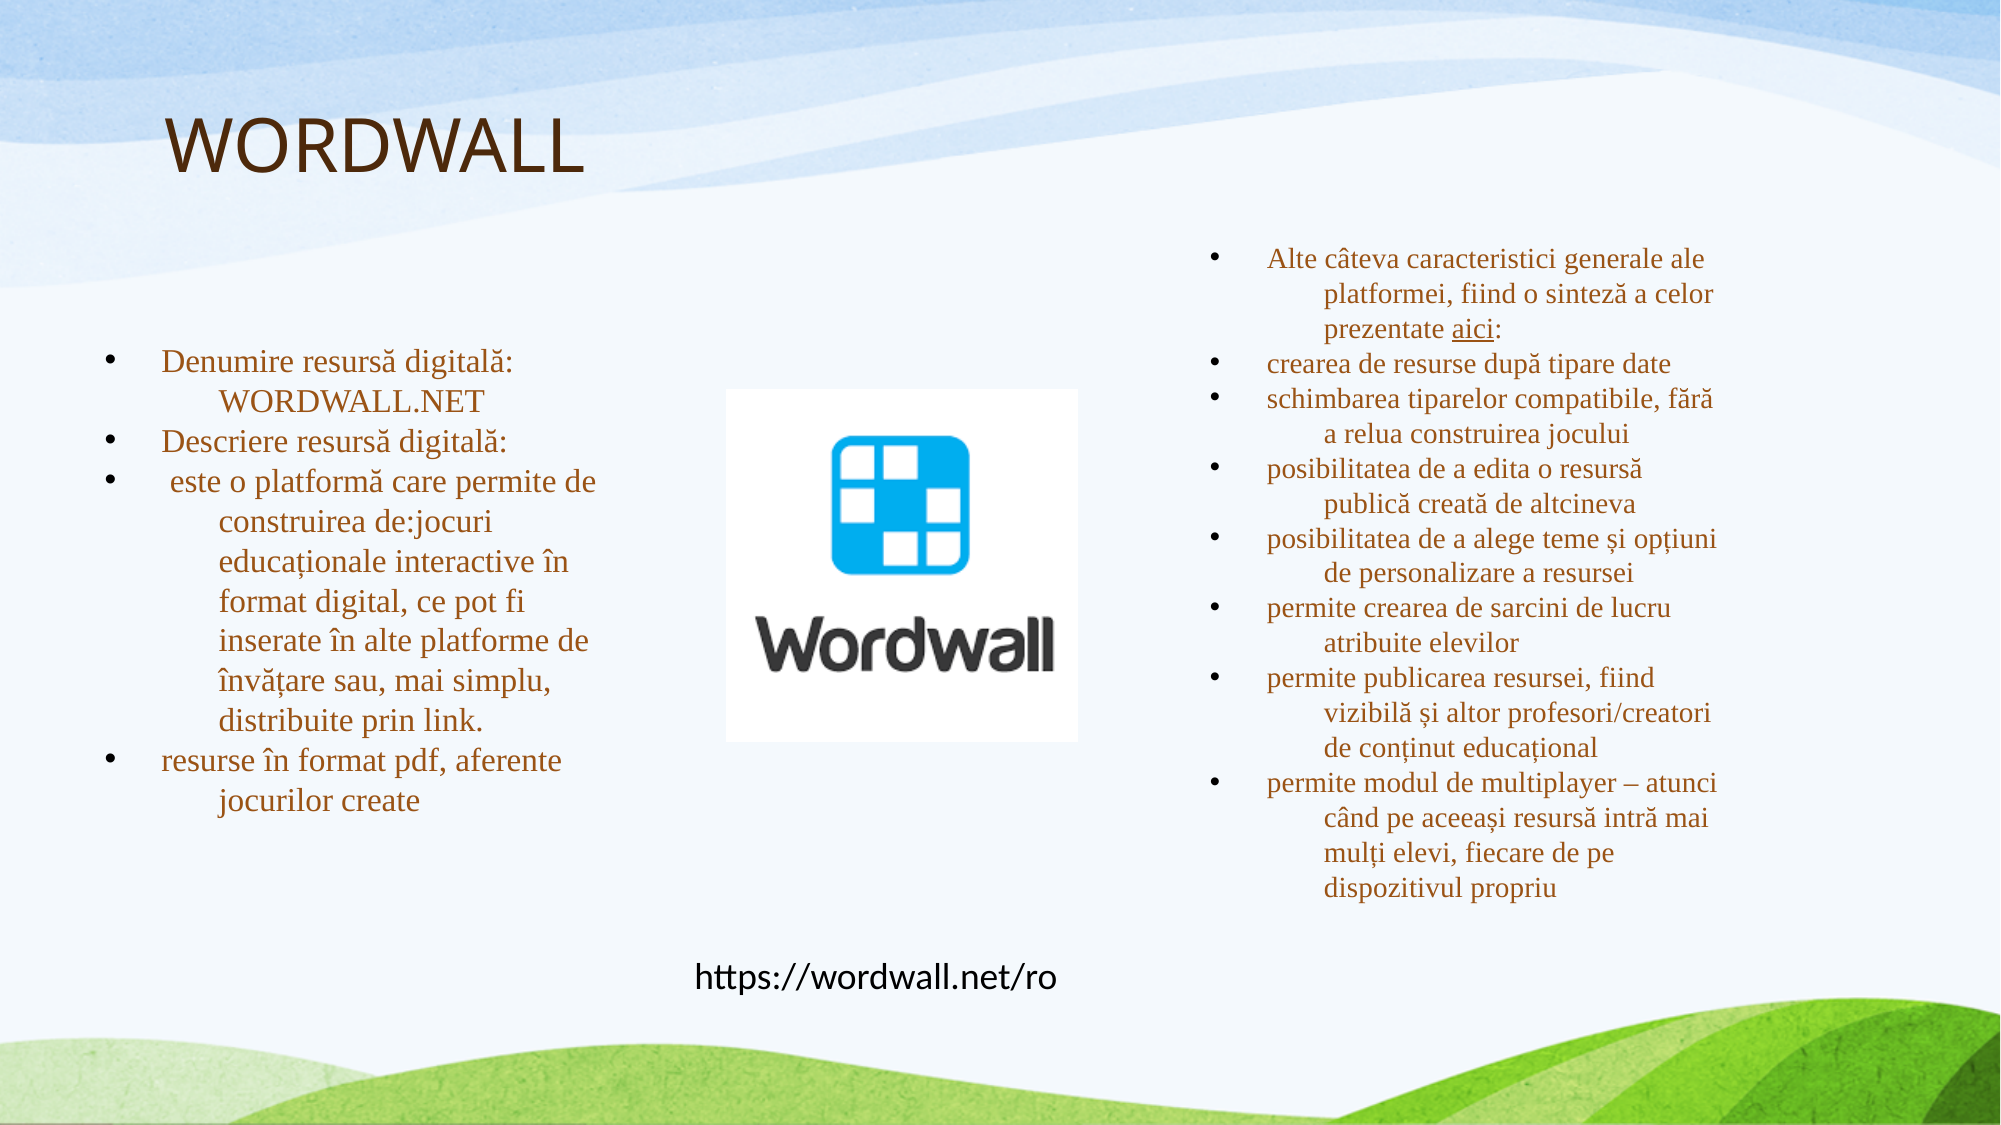

WORDWALL
Alte câteva caracteristici generale ale platformei, fiind o sinteză a celor prezentate aici:
crearea de resurse după tipare date
schimbarea tiparelor compatibile, fără a relua construirea jocului
posibilitatea de a edita o resursă publică creată de altcineva
posibilitatea de a alege teme și opțiuni de personalizare a resursei
permite crearea de sarcini de lucru atribuite elevilor
permite publicarea resursei, fiind vizibilă și altor profesori/creatori de conținut educațional
permite modul de multiplayer – atunci când pe aceeași resursă intră mai mulți elevi, fiecare de pe dispozitivul propriu
# Denumire resursă digitală: WORDWALL.NET
Descriere resursă digitală:
 este o platformă care permite de construirea de:jocuri educaționale interactive în format digital, ce pot fi inserate în alte platforme de învățare sau, mai simplu, distribuite prin link.
resurse în format pdf, aferente jocurilor create
https://wordwall.net/ro